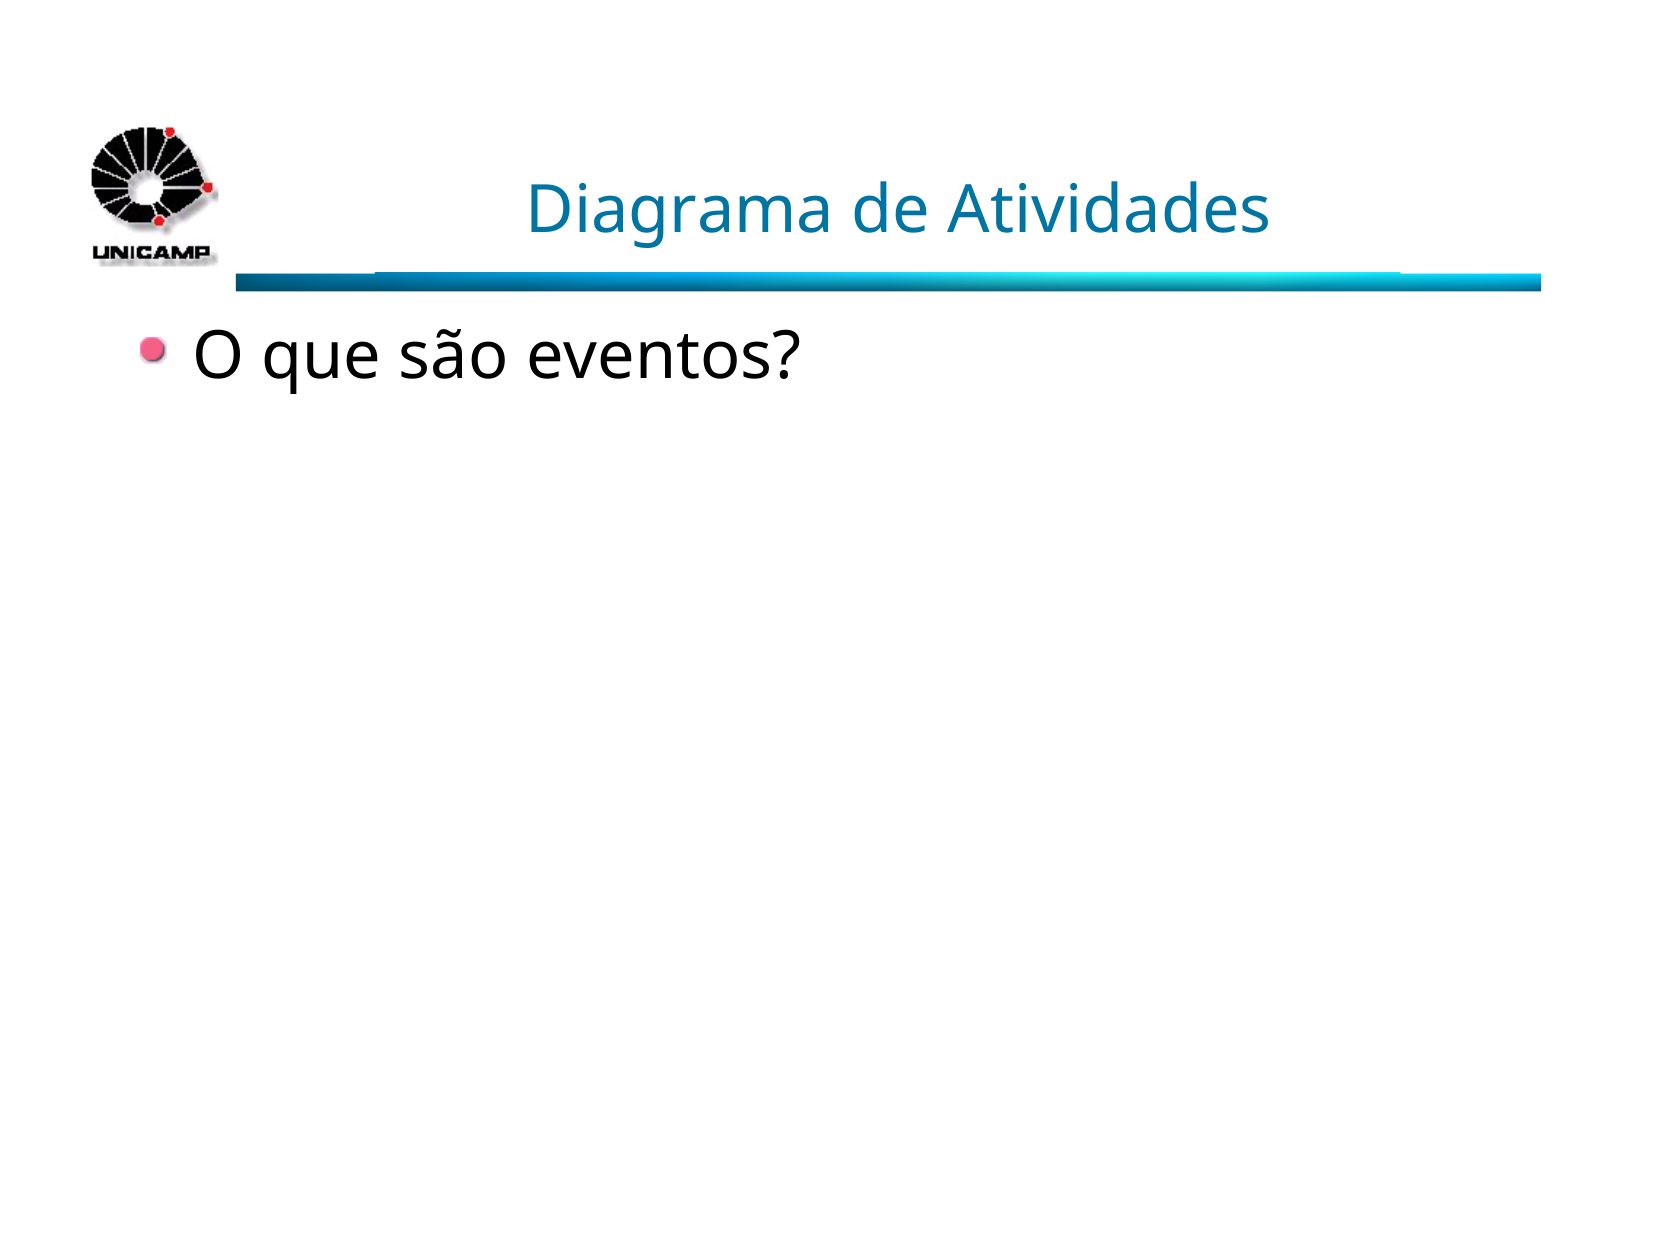

# Diagrama de Atividades
O que são eventos?